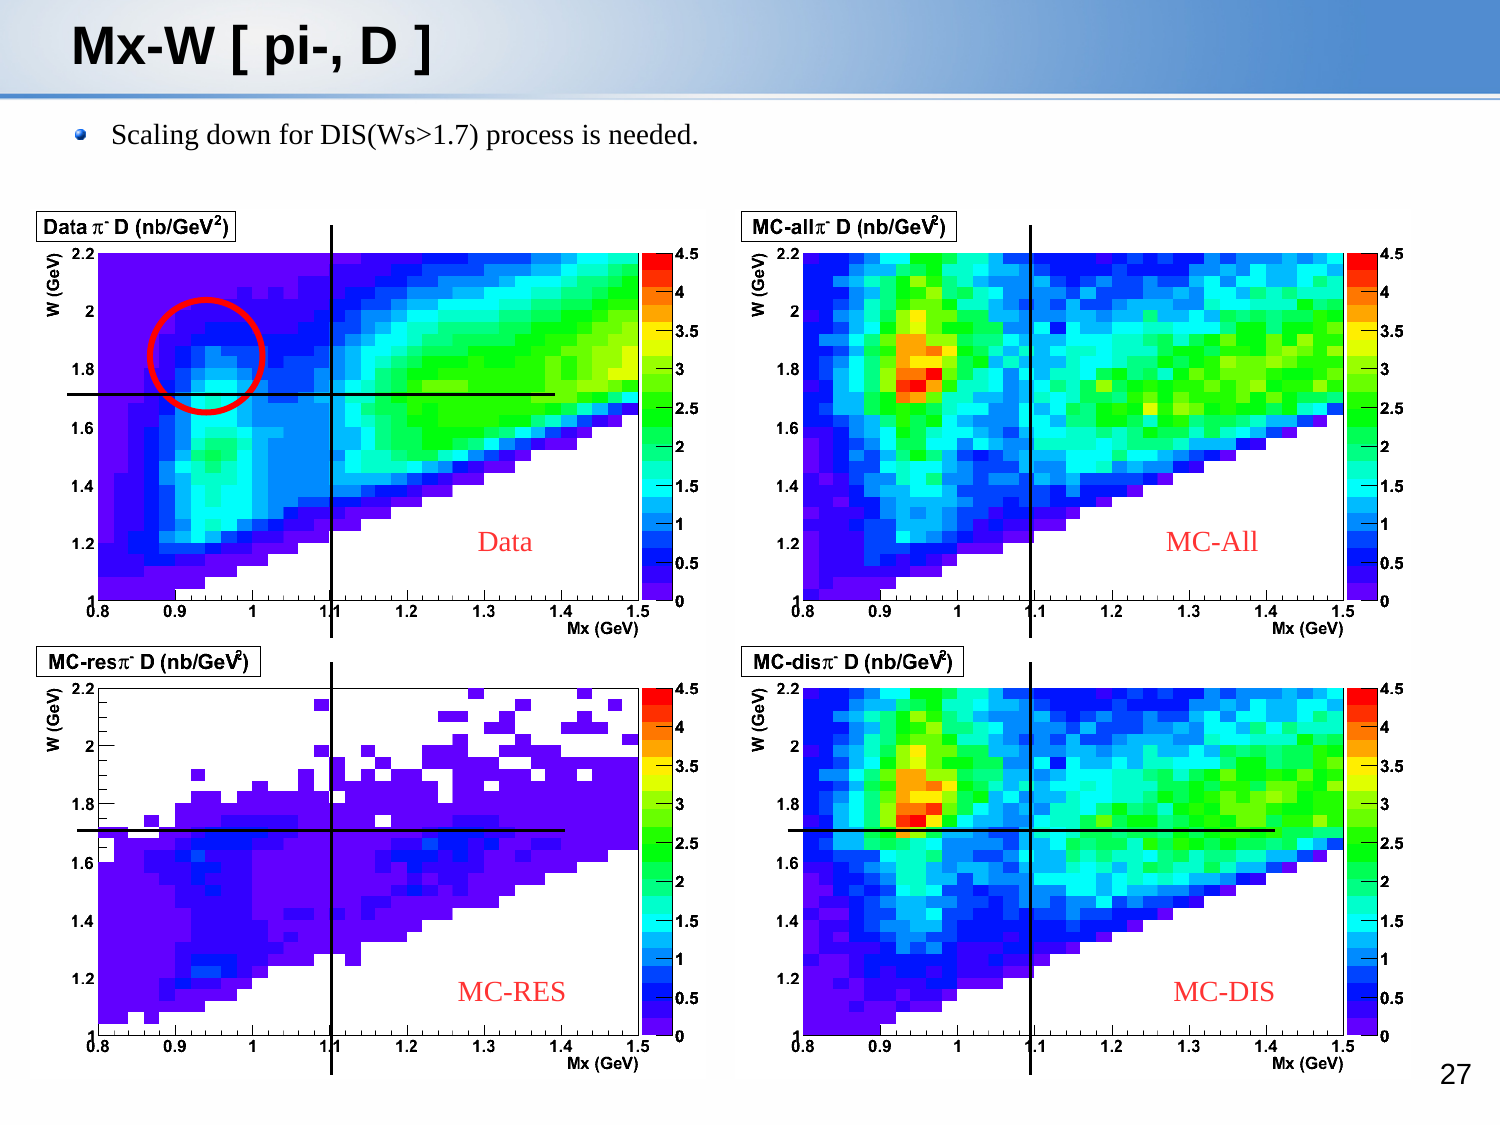

# Mx-W [ pi-, D ]
Scaling down for DIS(Ws>1.7) process is needed.
MC-All
Data
MC-DIS
MC-RES